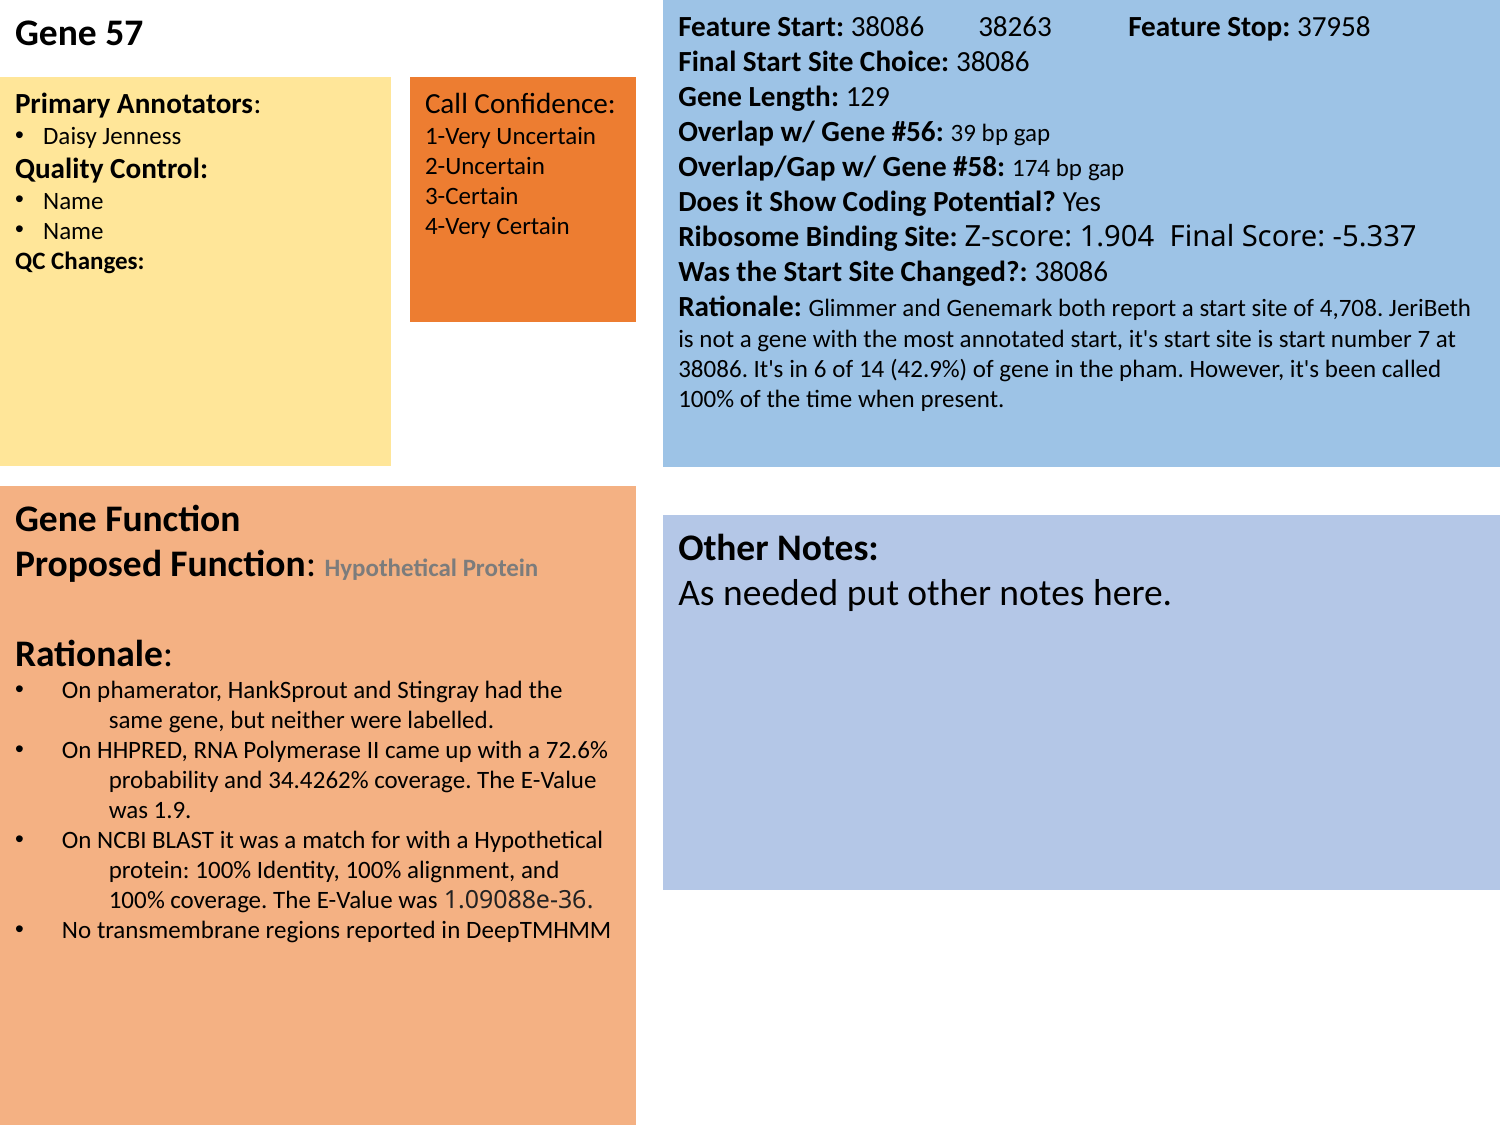

Gene 57
Feature Start: 38086	38263		Feature Stop: 37958
Final Start Site Choice: 38086
Gene Length: 129
Overlap w/ Gene #56: 39 bp gap
Overlap/Gap w/ Gene #58: 174 bp gap
Does it Show Coding Potential? Yes
Ribosome Binding Site: Z-score: 1.904 Final Score: -5.337
Was the Start Site Changed?: 38086
Rationale: Glimmer and Genemark both report a start site of 4,708. JeriBeth is not a gene with the most annotated start, it's start site is start number 7 at 38086. It's in 6 of 14 (42.9%) of gene in the pham. However, it's been called 100% of the time when present.
Primary Annotators:
Daisy Jenness
Quality Control:
Name
Name
QC Changes:
Call Confidence:
1-Very Uncertain
2-Uncertain
3-Certain
4-Very Certain
Gene Function
Proposed Function: Hypothetical Protein
Rationale:
On phamerator, HankSprout and Stingray had the same gene, but neither were labelled.
On HHPRED, RNA Polymerase II came up with a 72.6% probability and 34.4262% coverage. The E-Value was 1.9.
On NCBI BLAST it was a match for with a Hypothetical protein: 100% Identity, 100% alignment, and 100% coverage. The E-Value was 1.09088e-36.
No transmembrane regions reported in DeepTMHMM
Other Notes:
As needed put other notes here.